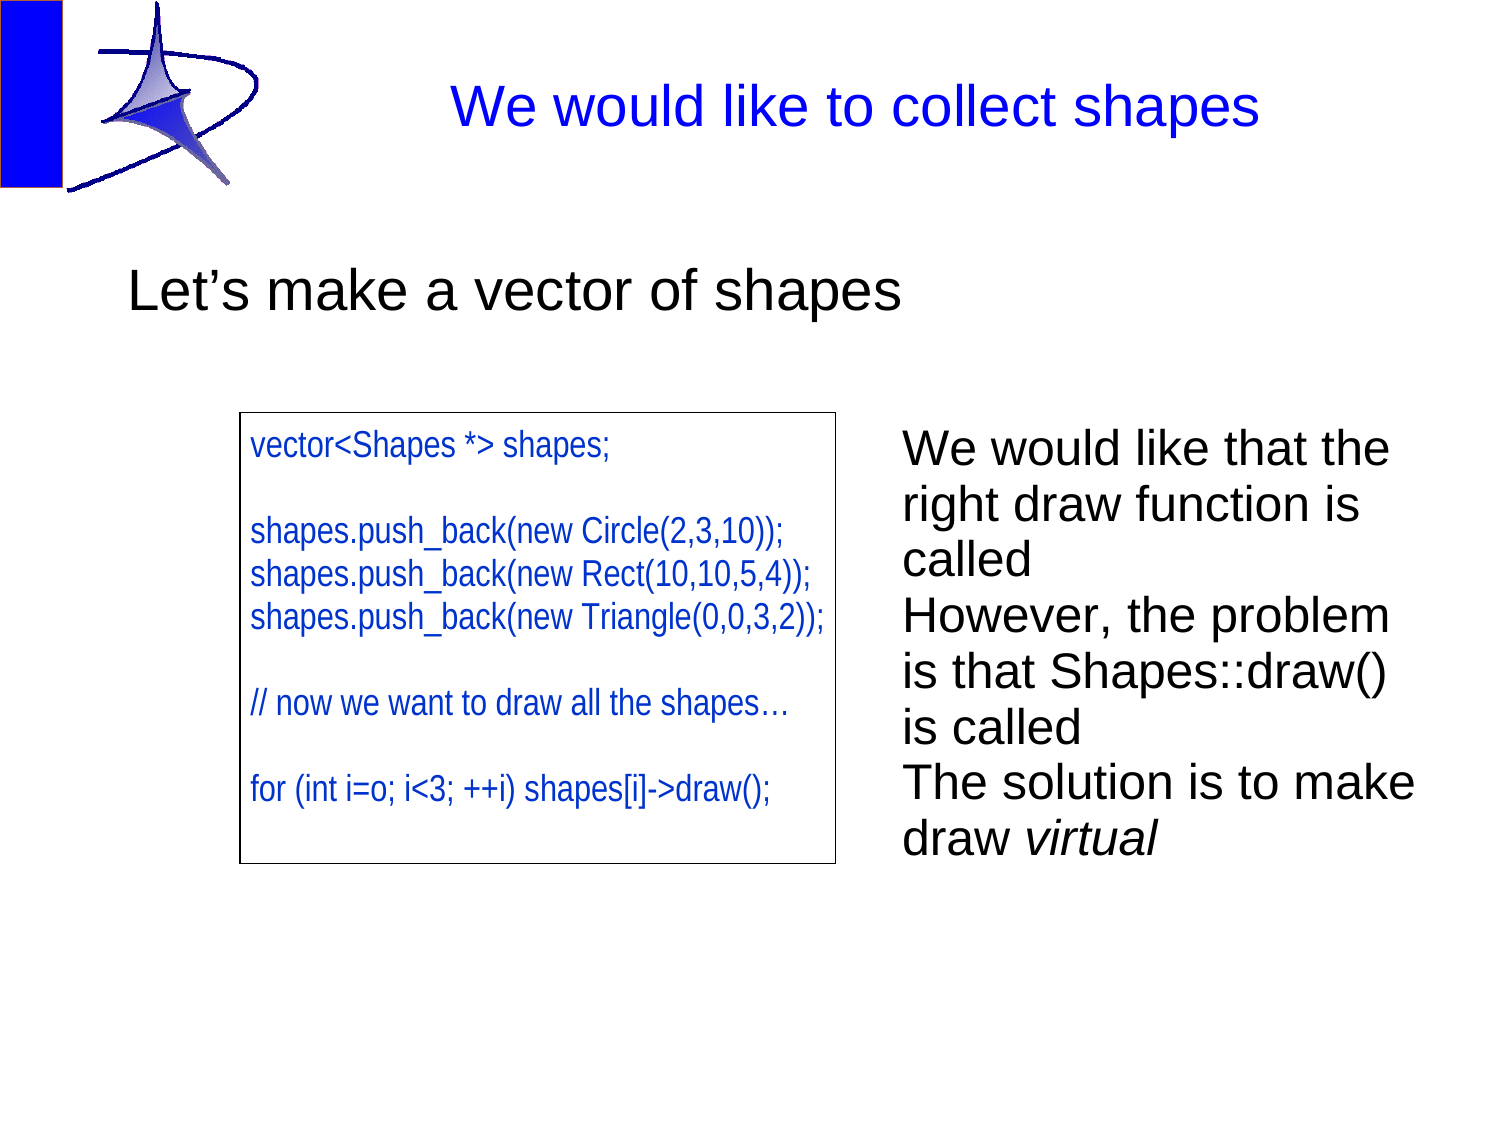

# We would like to collect shapes
Let’s make a vector of shapes
vector<Shapes *> shapes;
shapes.push_back(new Circle(2,3,10));
shapes.push_back(new Rect(10,10,5,4));
shapes.push_back(new Triangle(0,0,3,2));
// now we want to draw all the shapes…
for (int i=o; i<3; ++i) shapes[i]->draw();
We would like that the right draw function is called
However, the problem is that Shapes::draw() is called
The solution is to make draw virtual